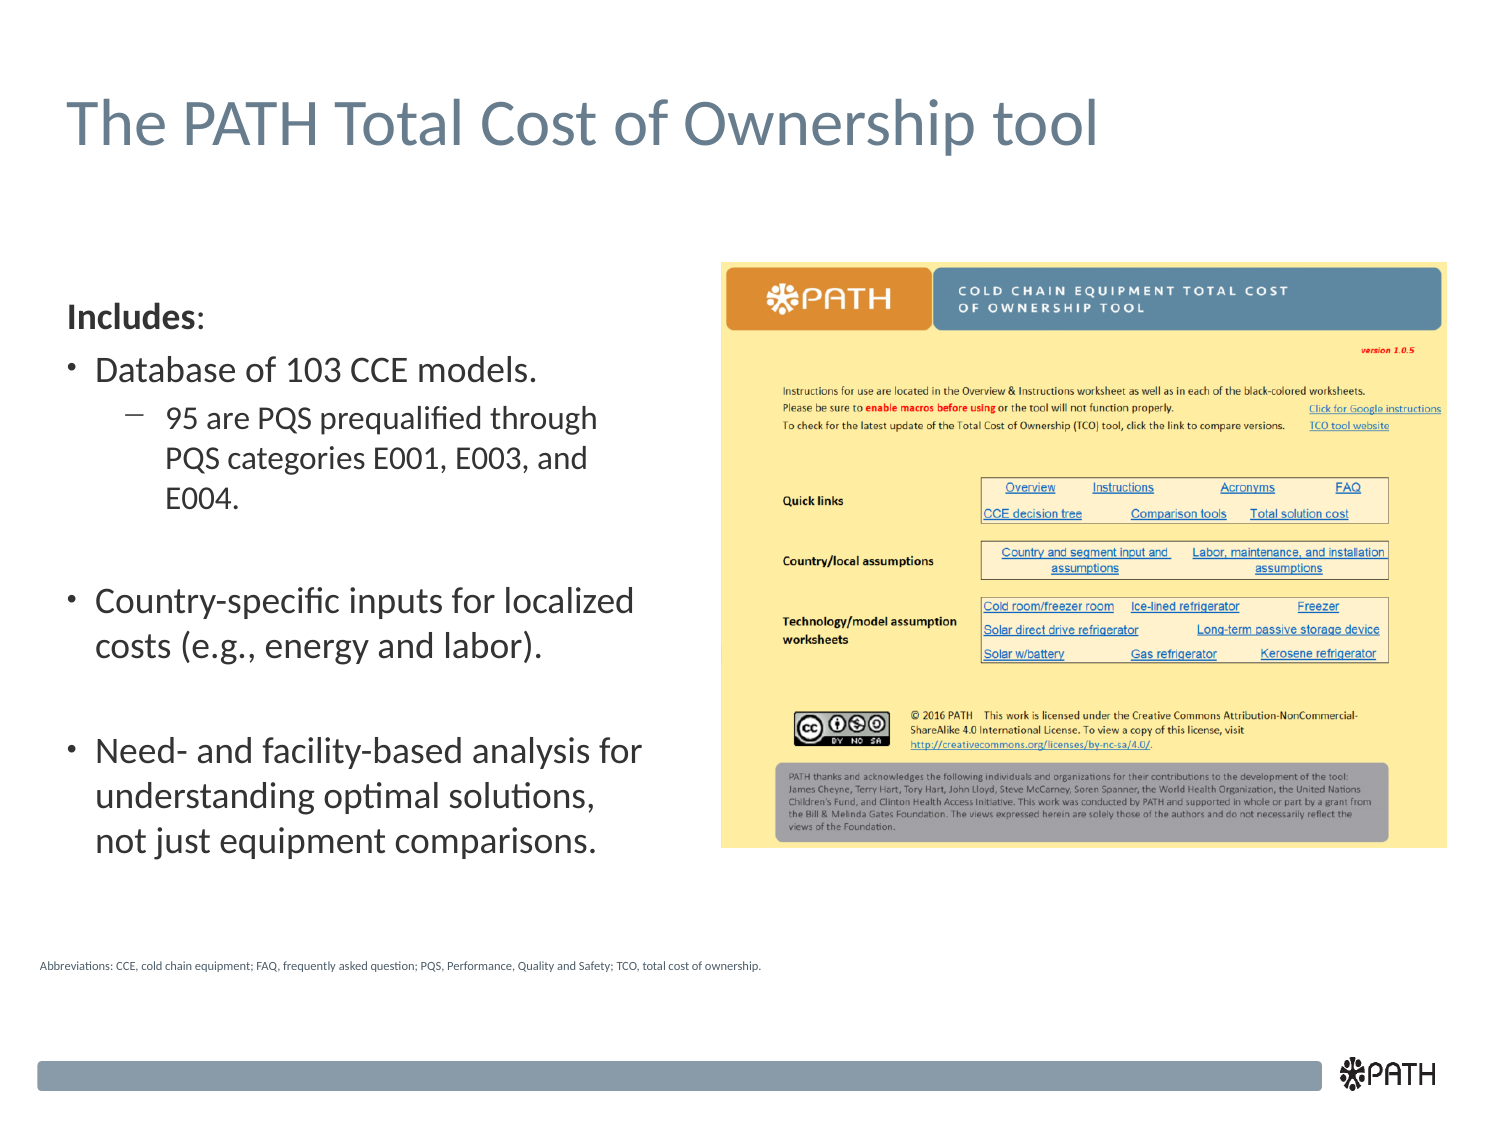

# The PATH Total Cost of Ownership tool
Includes:
Database of 103 CCE models.
95 are PQS prequalified through PQS categories E001, E003, and E004.
Country-specific inputs for localized costs (e.g., energy and labor).
Need- and facility-based analysis for understanding optimal solutions, not just equipment comparisons.
Abbreviations: CCE, cold chain equipment; FAQ, frequently asked question; PQS, Performance, Quality and Safety; TCO, total cost of ownership.